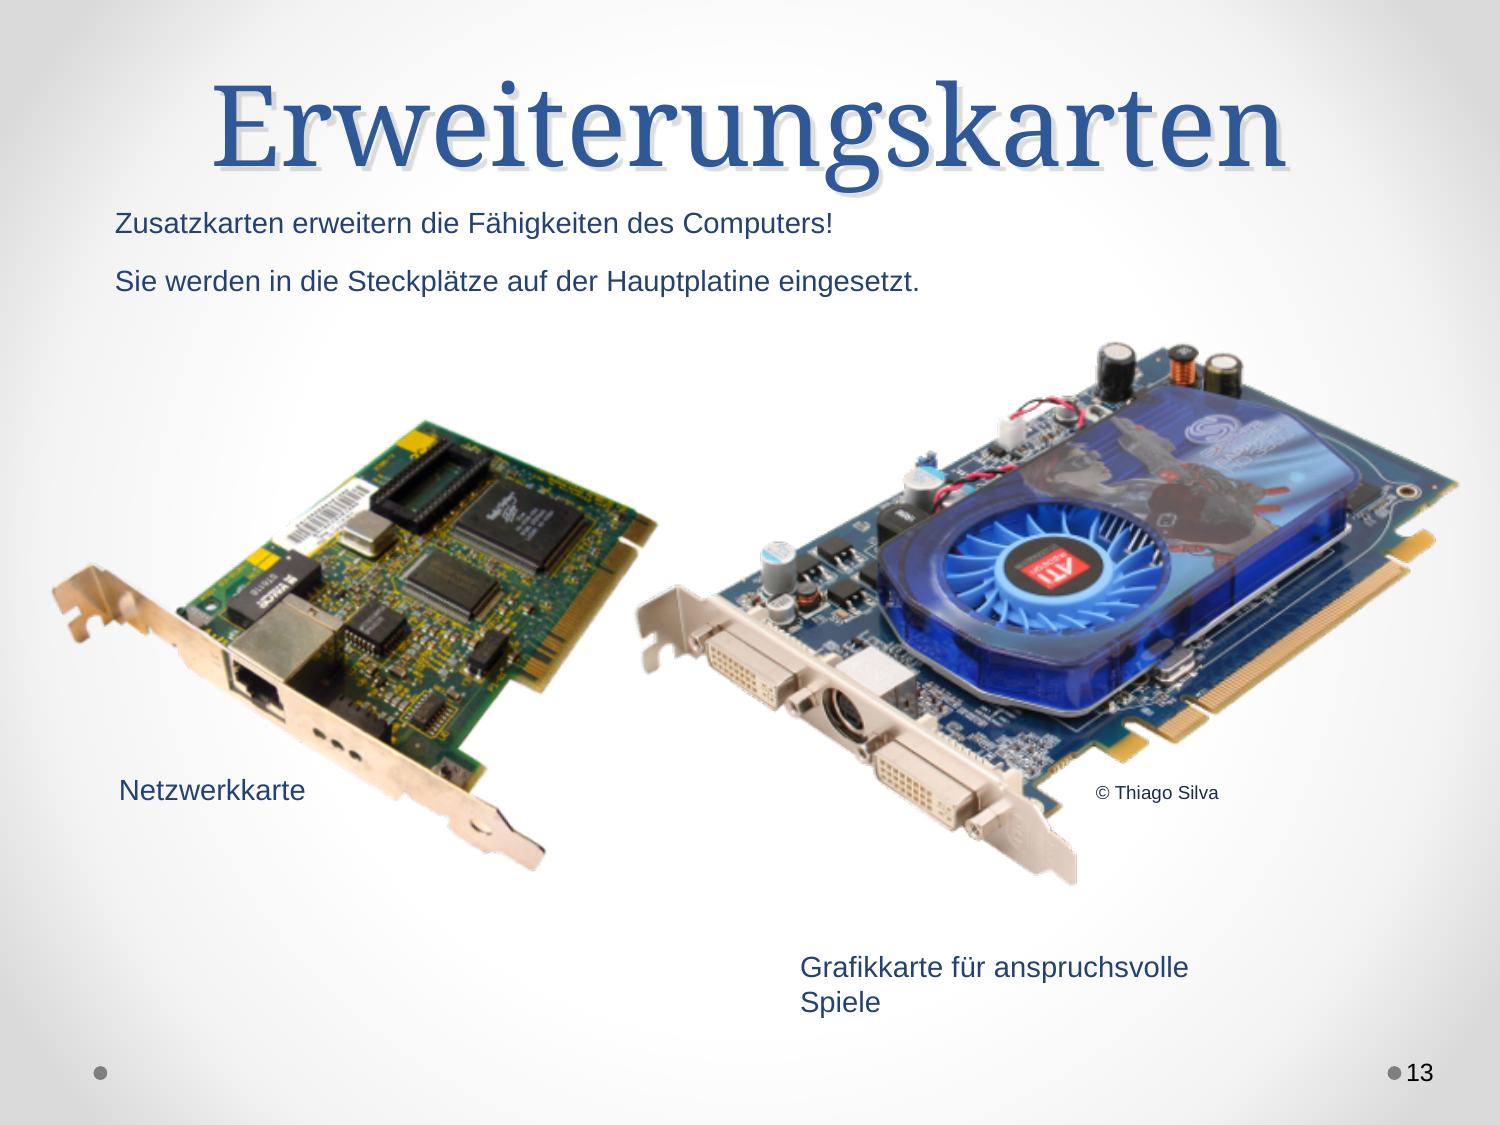

# Erweiterungskarten
Zusatzkarten erweitern die Fähigkeiten des Computers!
Sie werden in die Steckplätze auf der Hauptplatine eingesetzt.
© Thiago Silva
Netzwerkkarte
Grafikkarte für anspruchsvolle Spiele